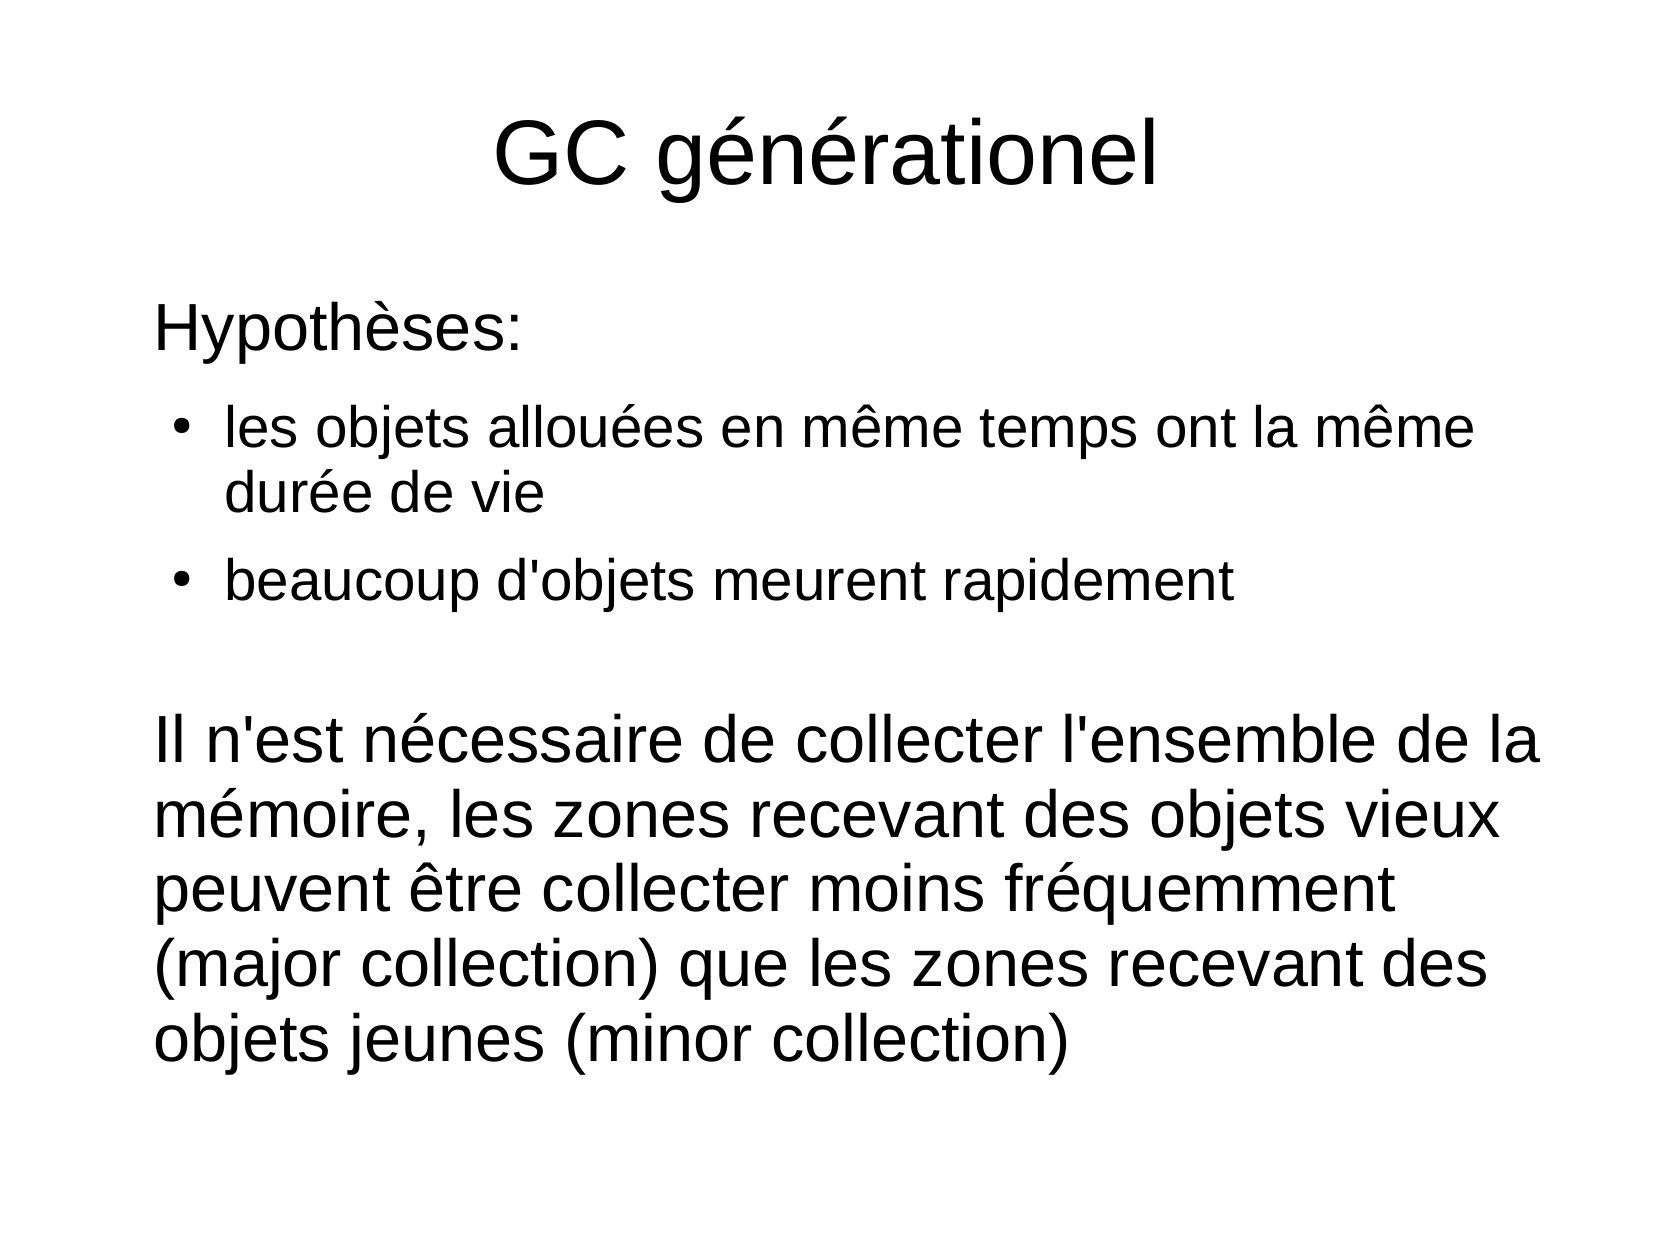

# GC générationel
Hypothèses:
les objets allouées en même temps ont la même durée de vie
beaucoup d'objets meurent rapidement
Il n'est nécessaire de collecter l'ensemble de la mémoire, les zones recevant des objets vieux peuvent être collecter moins fréquemment (major collection) que les zones recevant des objets jeunes (minor collection)